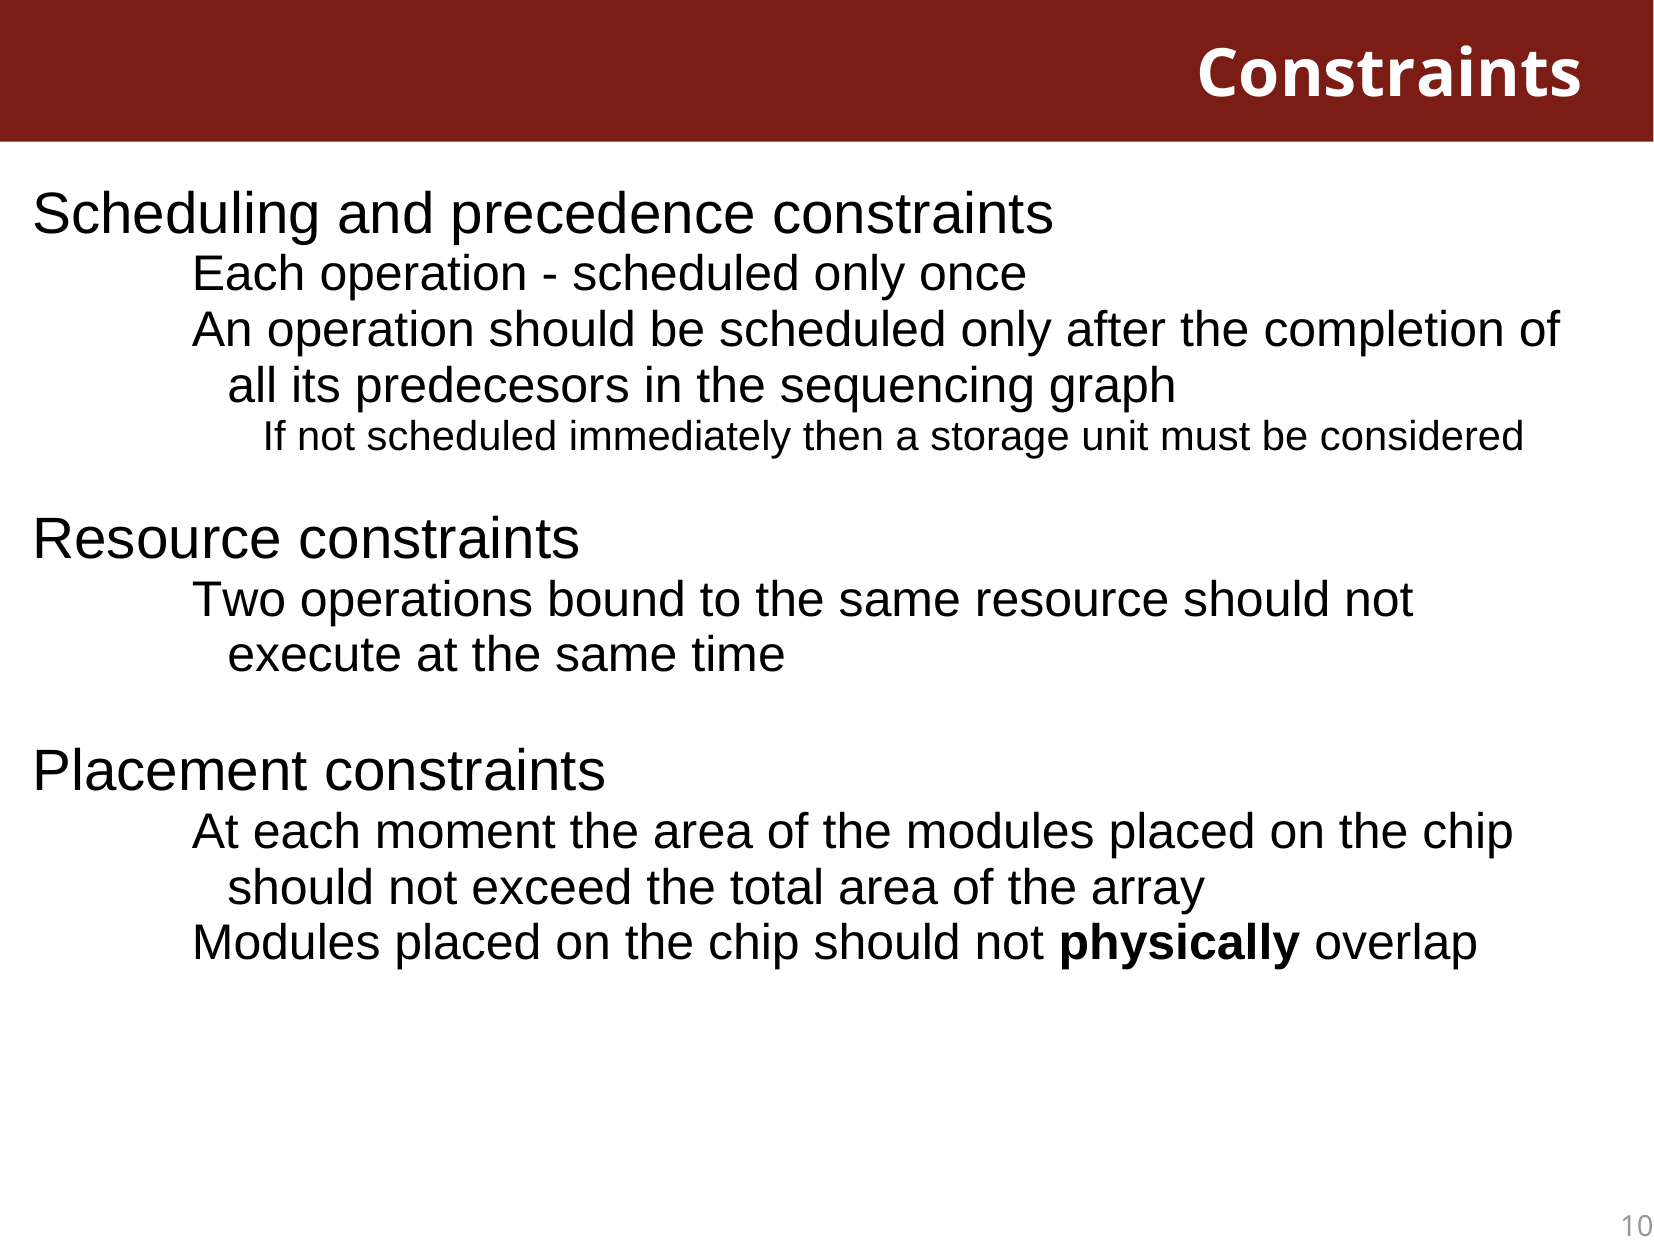

# Constraints
Scheduling and precedence constraints
Each operation - scheduled only once
An operation should be scheduled only after the completion of all its predecesors in the sequencing graph
If not scheduled immediately then a storage unit must be considered
Resource constraints
Two operations bound to the same resource should not execute at the same time
Placement constraints
At each moment the area of the modules placed on the chip should not exceed the total area of the array
Modules placed on the chip should not physically overlap
10